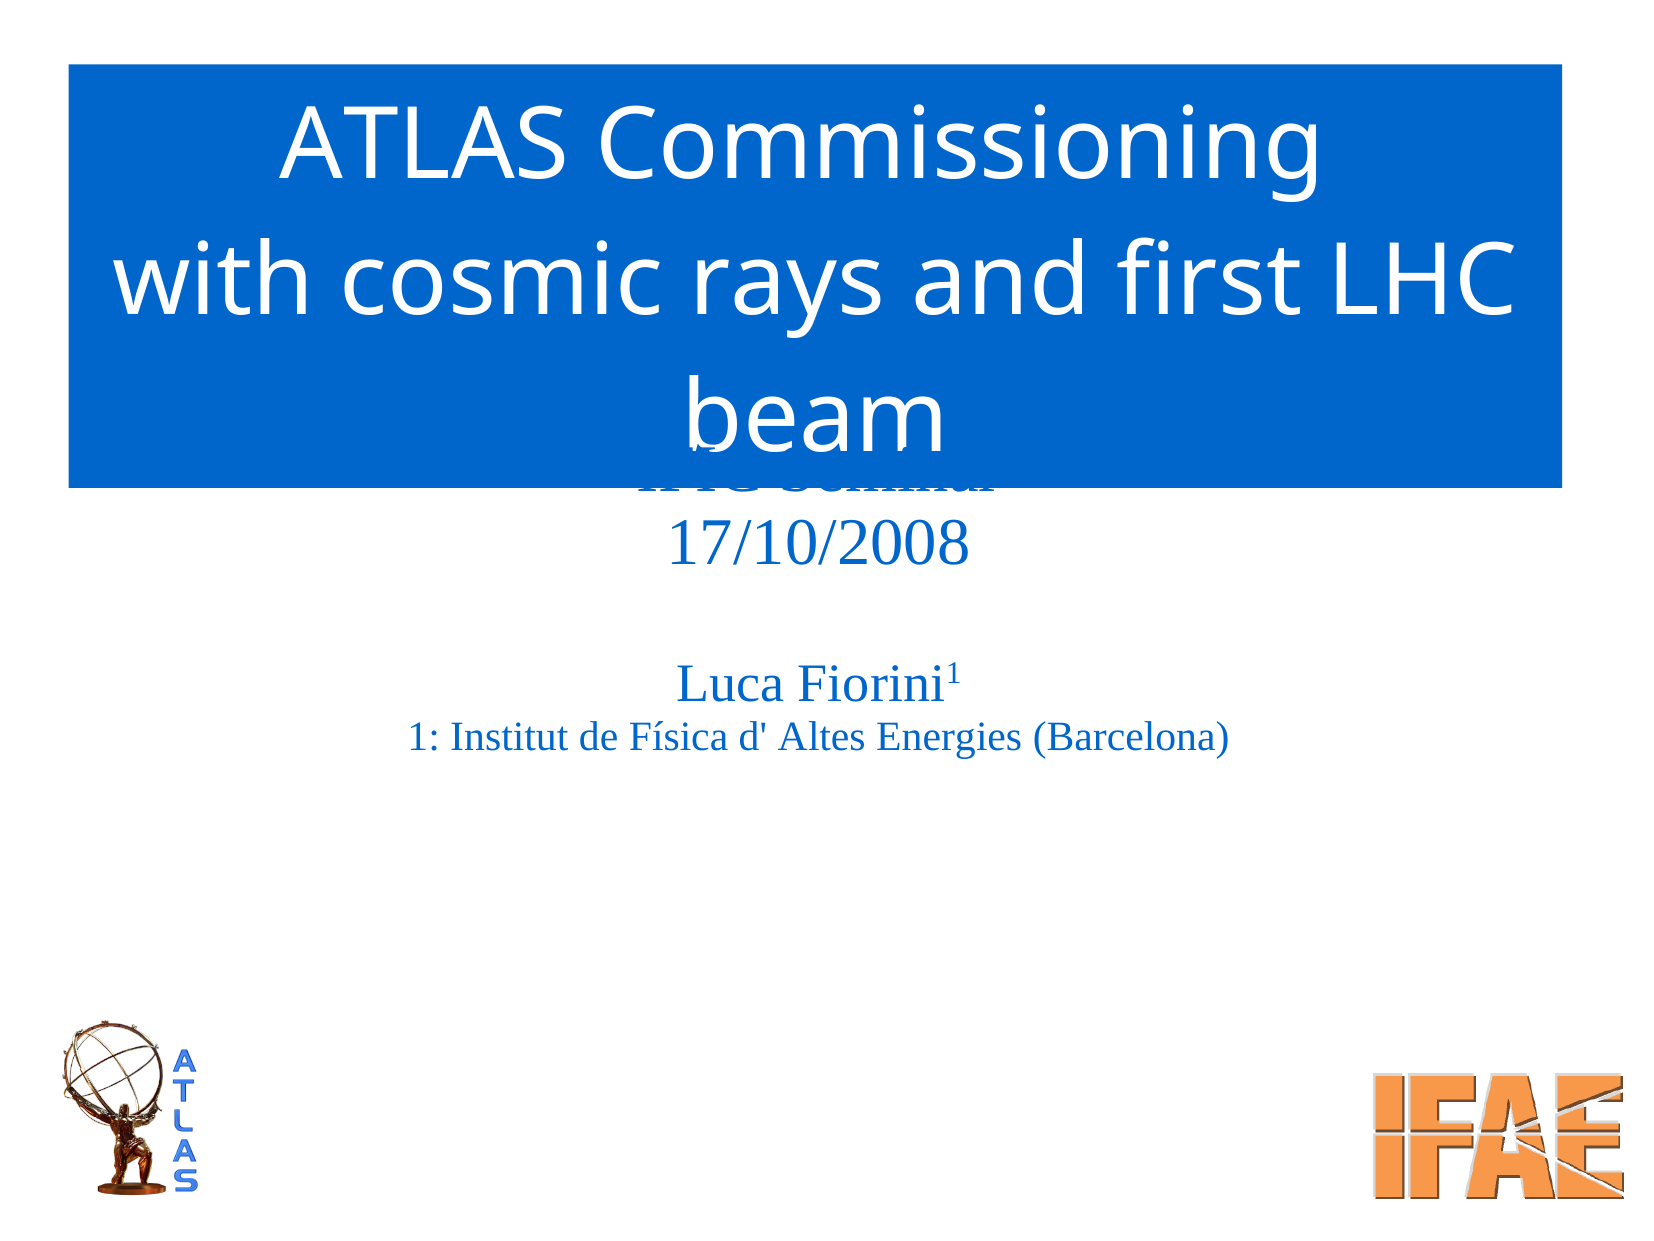

ATLAS Commissioning
with cosmic rays and first LHC beam
IFIC Seminar
17/10/2008
Luca Fiorini1
1: Institut de Física d' Altes Energies (Barcelona)